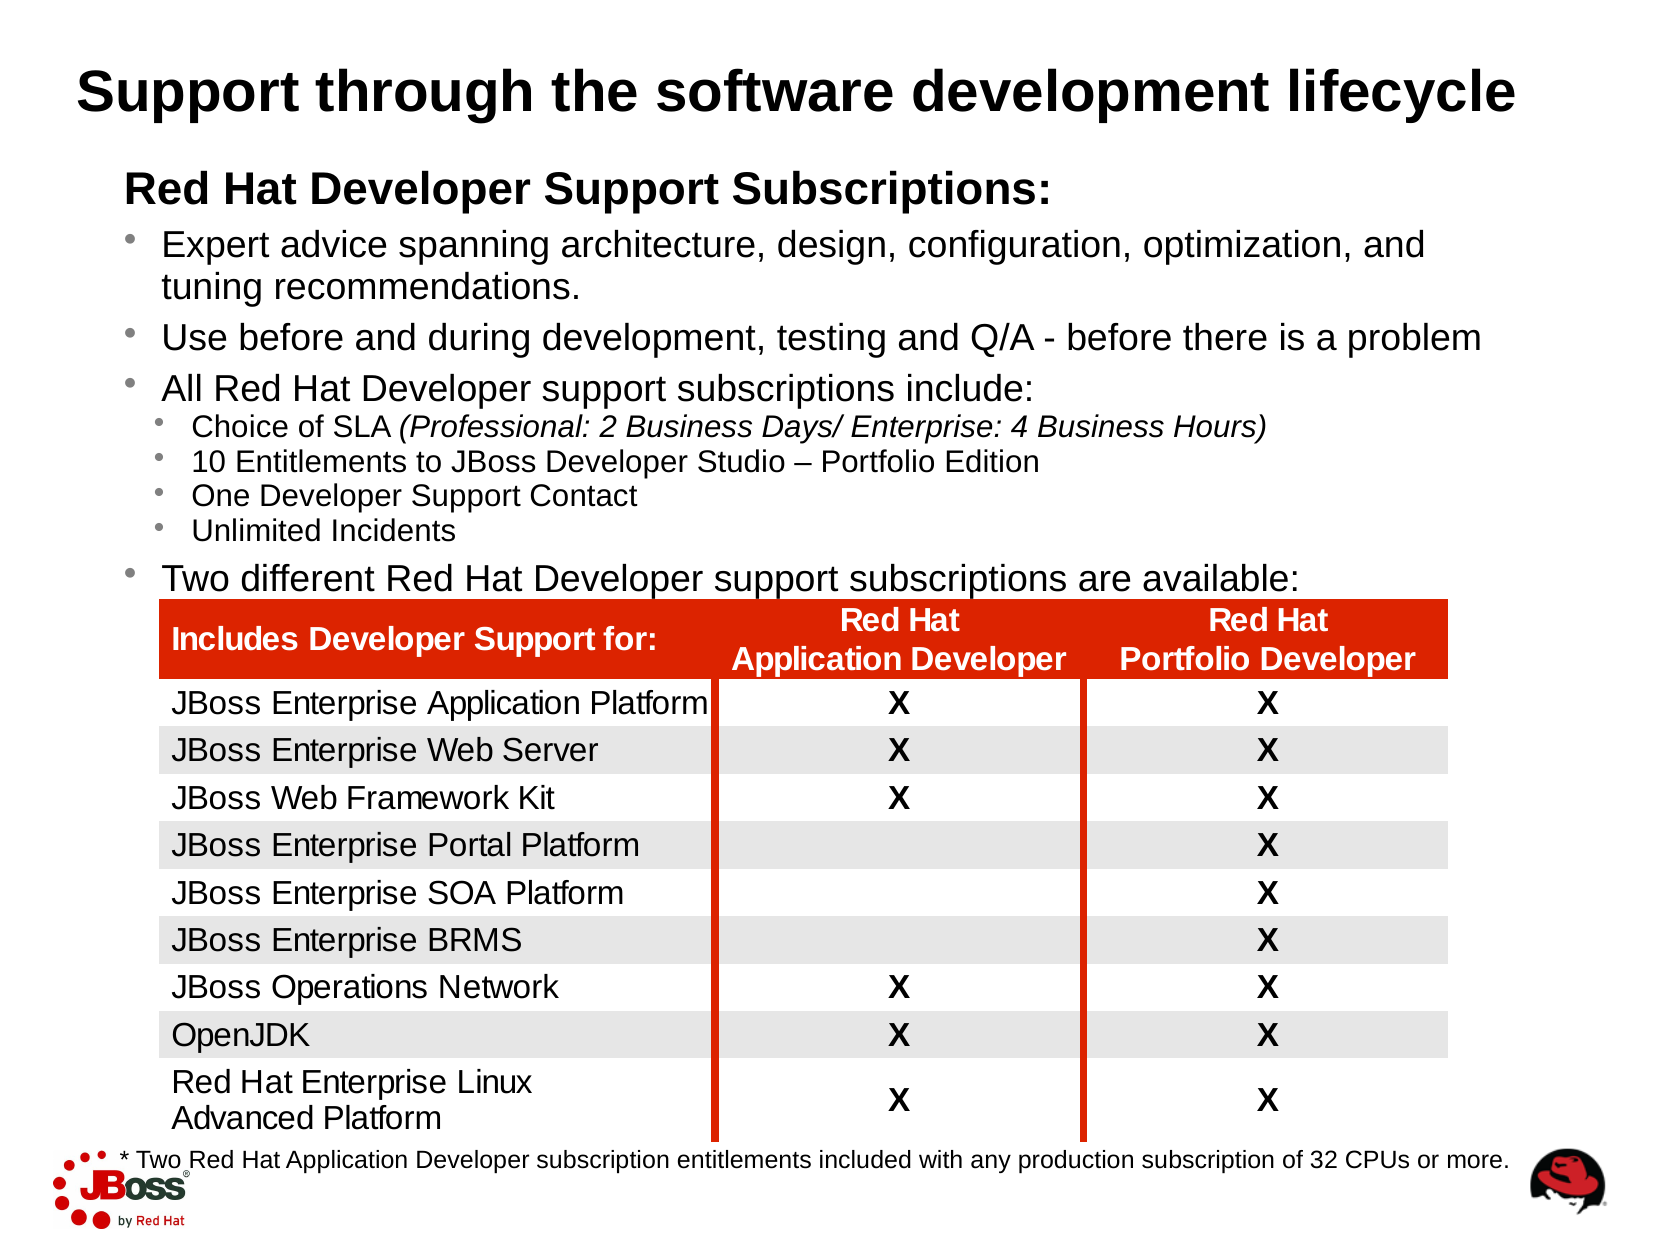

Support through the software development lifecycle
Red Hat Developer Support Subscriptions:
Expert advice spanning architecture, design, configuration, optimization, and tuning recommendations.
Use before and during development, testing and Q/A - before there is a problem
All Red Hat Developer support subscriptions include:
Choice of SLA (Professional: 2 Business Days/ Enterprise: 4 Business Hours)
10 Entitlements to JBoss Developer Studio – Portfolio Edition
One Developer Support Contact
Unlimited Incidents
Two different Red Hat Developer support subscriptions are available:
* Two Red Hat Application Developer subscription entitlements included with any production subscription of 32 CPUs or more.